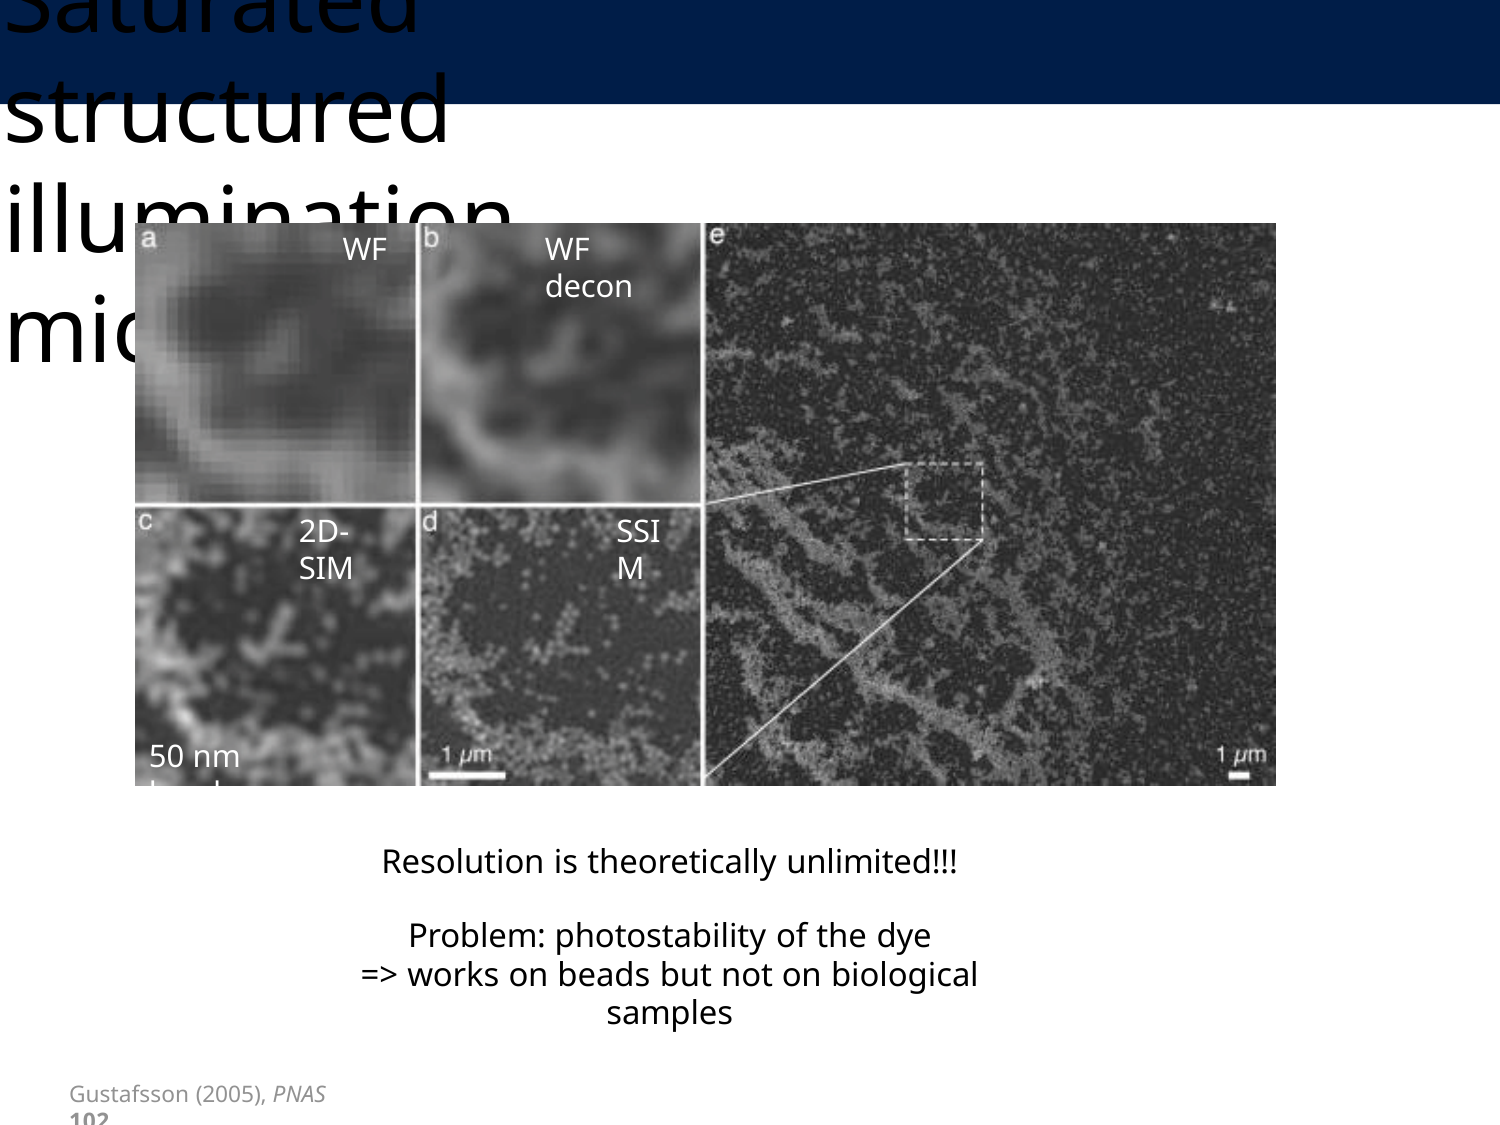

# Non linear SIM - Saturated structured illumination microscopy (SSIM)
WF
WF decon
2D-SIM
SSIM
50 nm beads
Resolution is theoretically unlimited!!!
Problem: photostability of the dye
=> works on beads but not on biological samples
Gustafsson (2005), PNAS 102